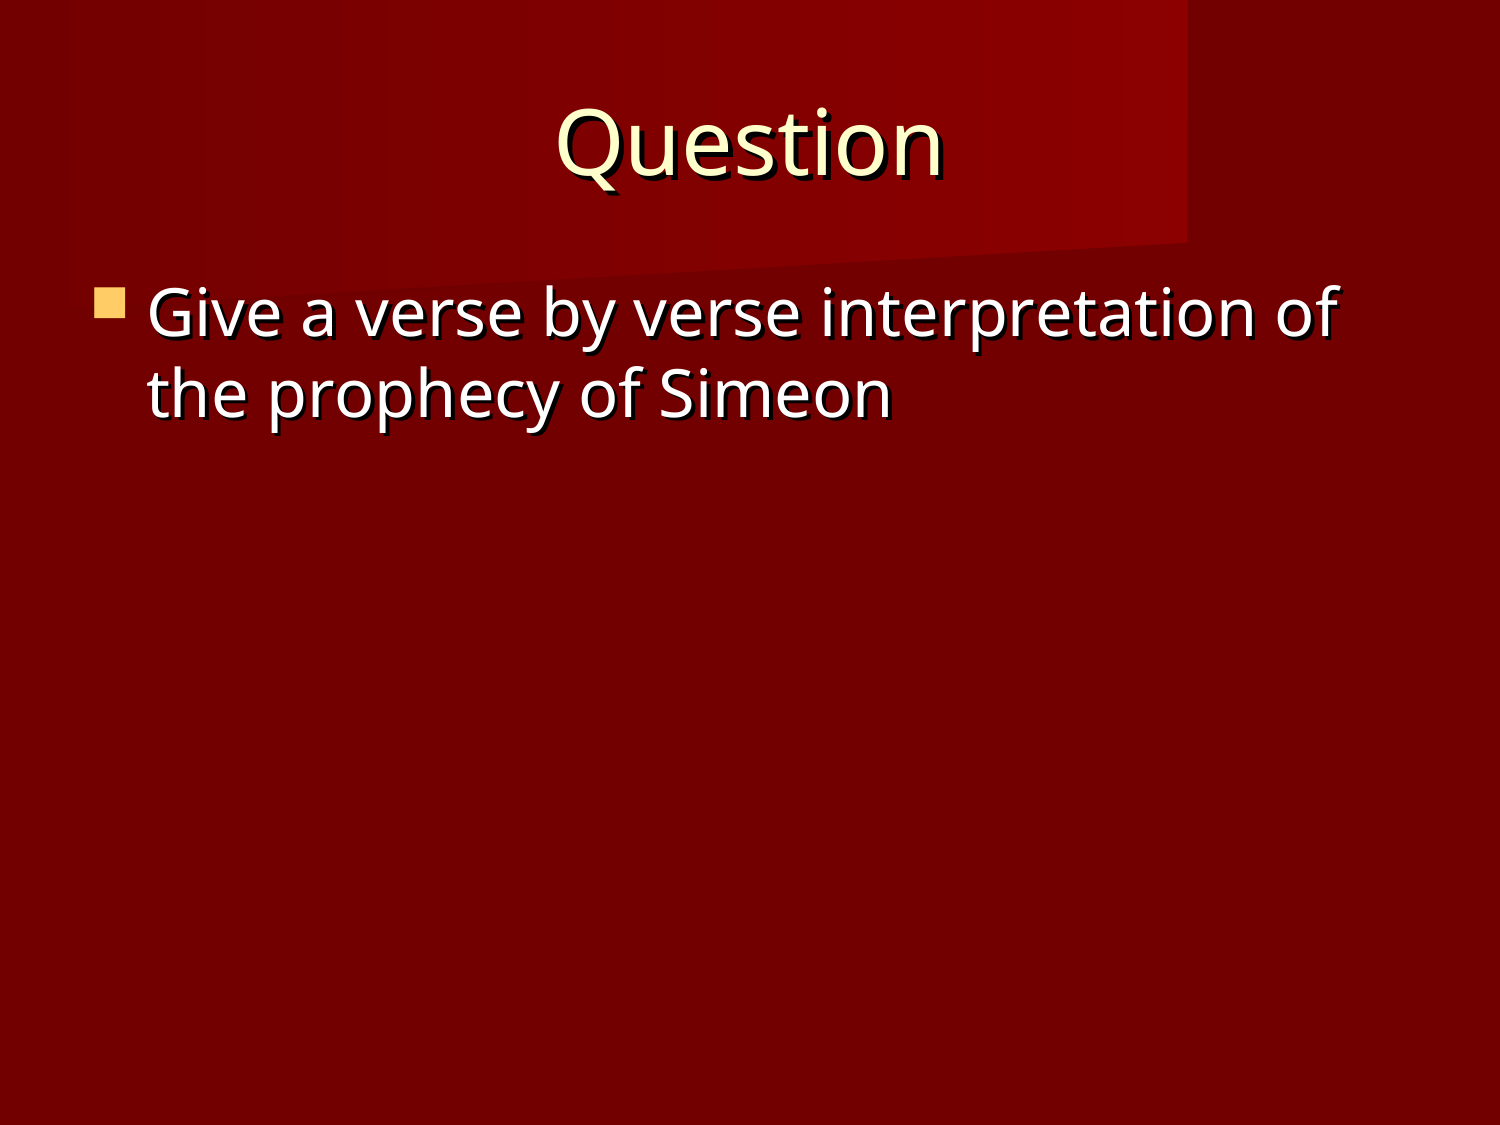

# Question
Give a verse by verse interpretation of the prophecy of Simeon